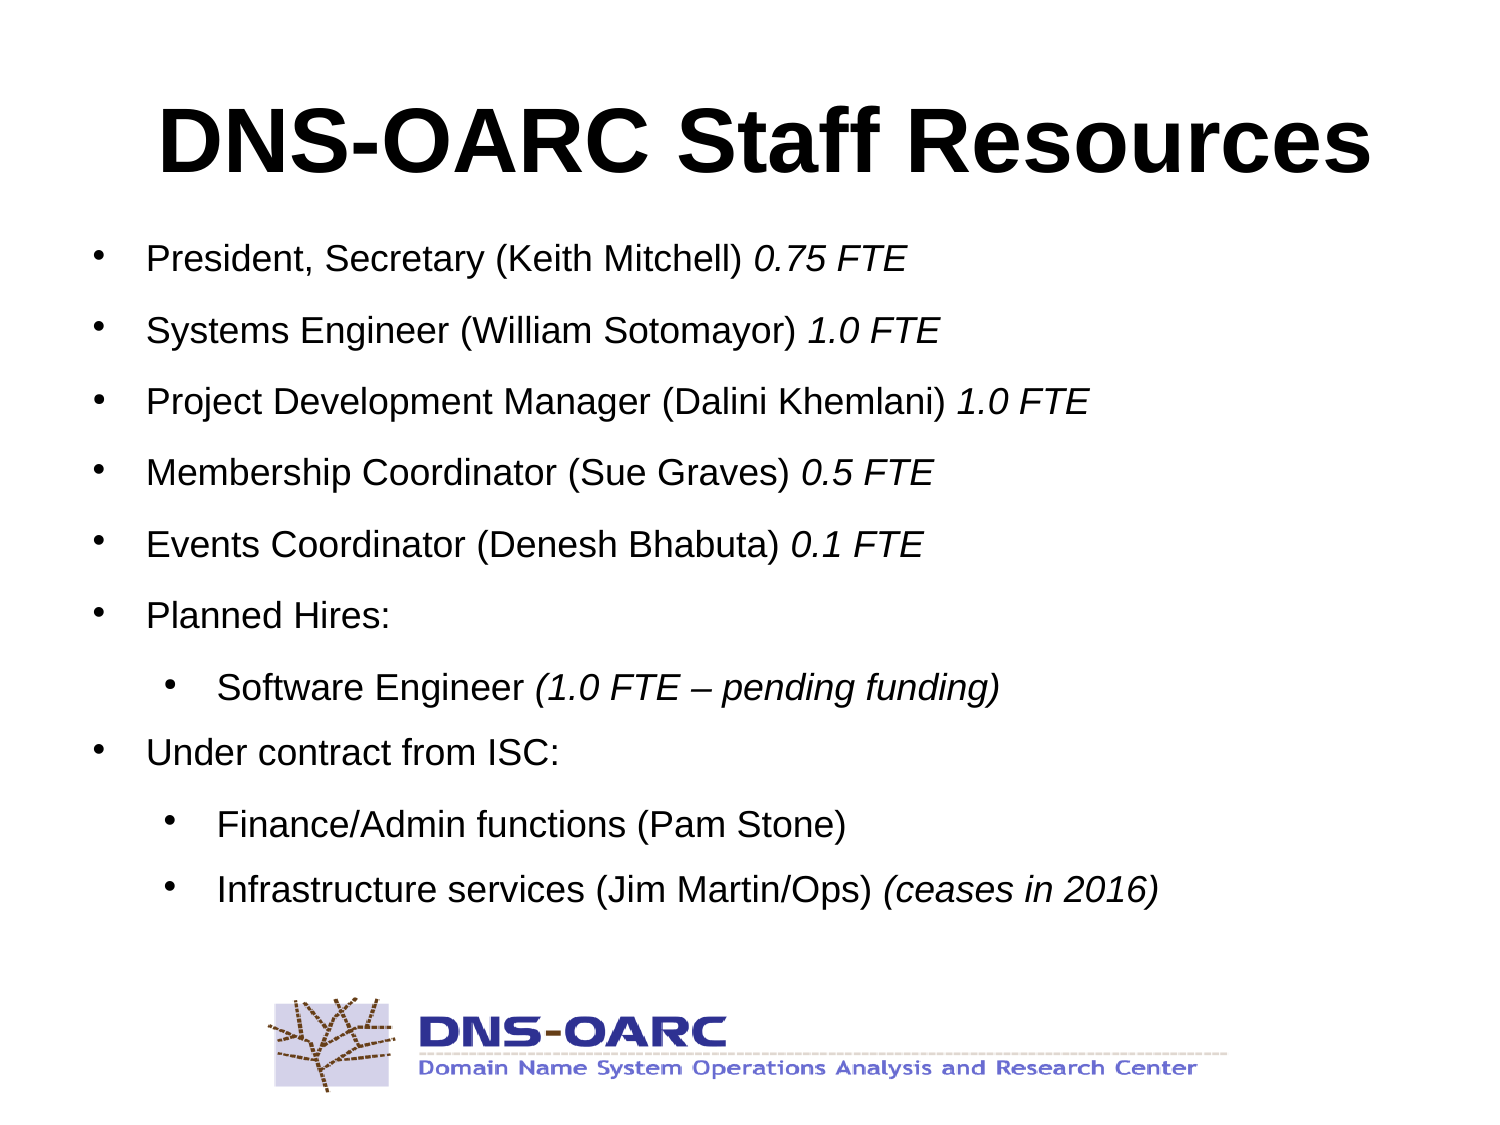

# DNS-OARC Staff Resources
President, Secretary (Keith Mitchell) 0.75 FTE
Systems Engineer (William Sotomayor) 1.0 FTE
Project Development Manager (Dalini Khemlani) 1.0 FTE
Membership Coordinator (Sue Graves) 0.5 FTE
Events Coordinator (Denesh Bhabuta) 0.1 FTE
Planned Hires:
Software Engineer (1.0 FTE – pending funding)
Under contract from ISC:
Finance/Admin functions (Pam Stone)
Infrastructure services (Jim Martin/Ops) (ceases in 2016)